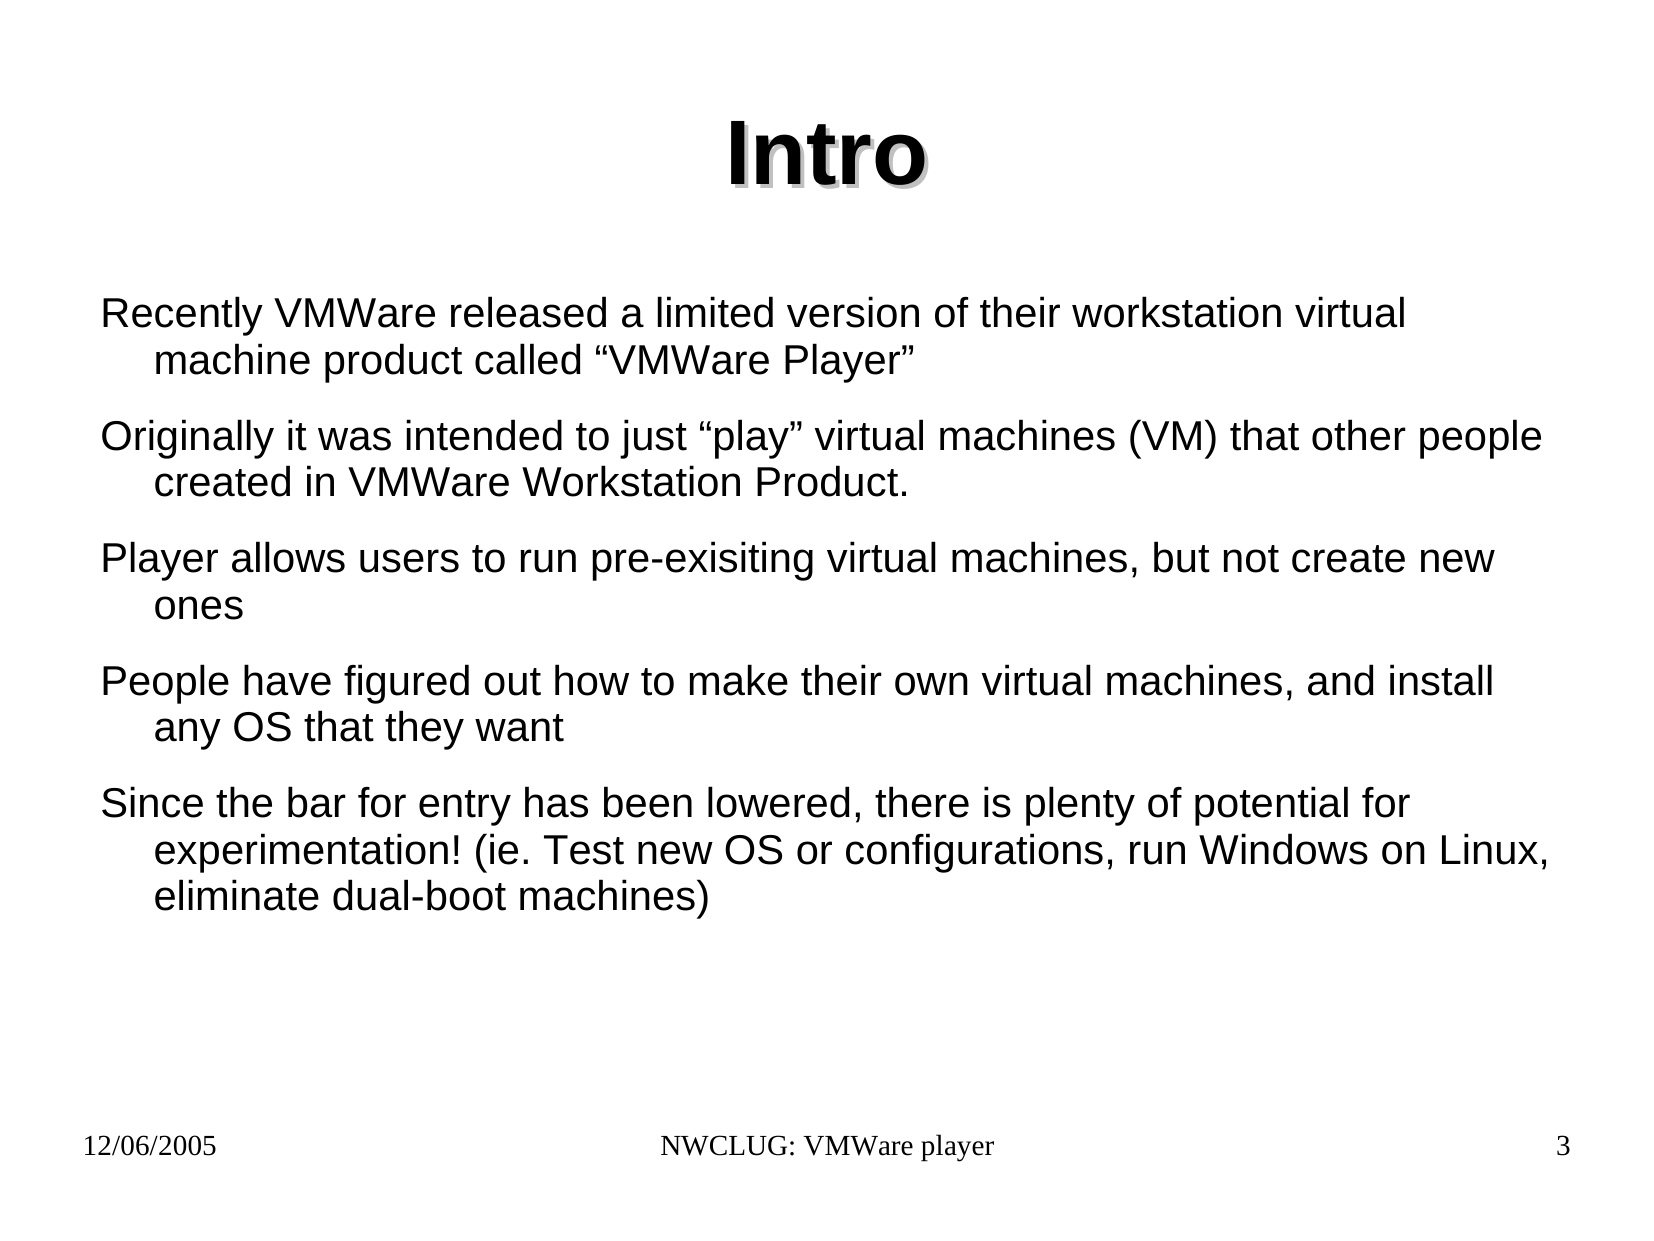

# Intro
Recently VMWare released a limited version of their workstation virtual machine product called “VMWare Player”
Originally it was intended to just “play” virtual machines (VM) that other people created in VMWare Workstation Product.
Player allows users to run pre-exisiting virtual machines, but not create new ones
People have figured out how to make their own virtual machines, and install any OS that they want
Since the bar for entry has been lowered, there is plenty of potential for experimentation! (ie. Test new OS or configurations, run Windows on Linux, eliminate dual-boot machines)
12/06/2005
NWCLUG: VMWare player
3